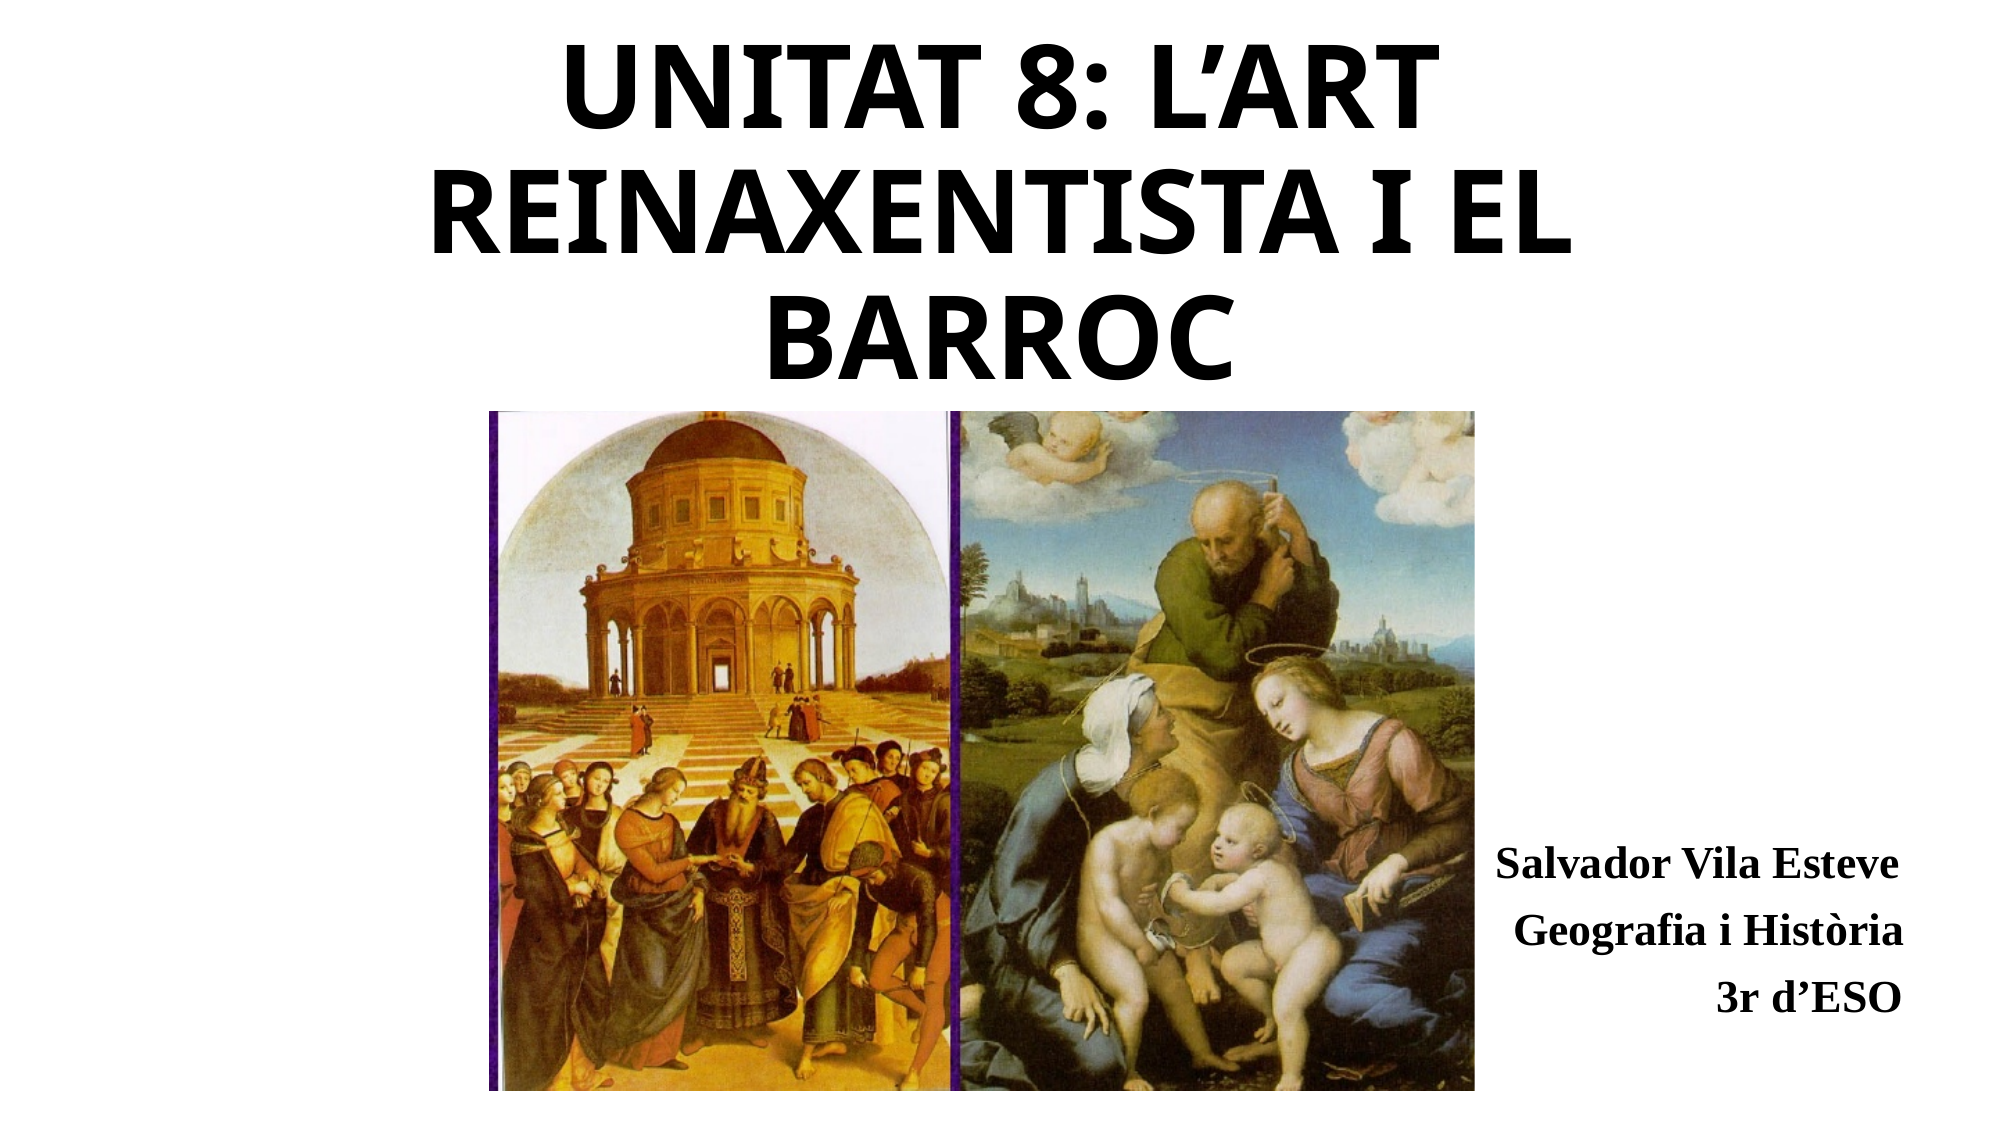

# UNITAT 8: L’ART REINAXENTISTA I EL BARROC
Salvador Vila Esteve
Geografia i Història
3r d’ESO